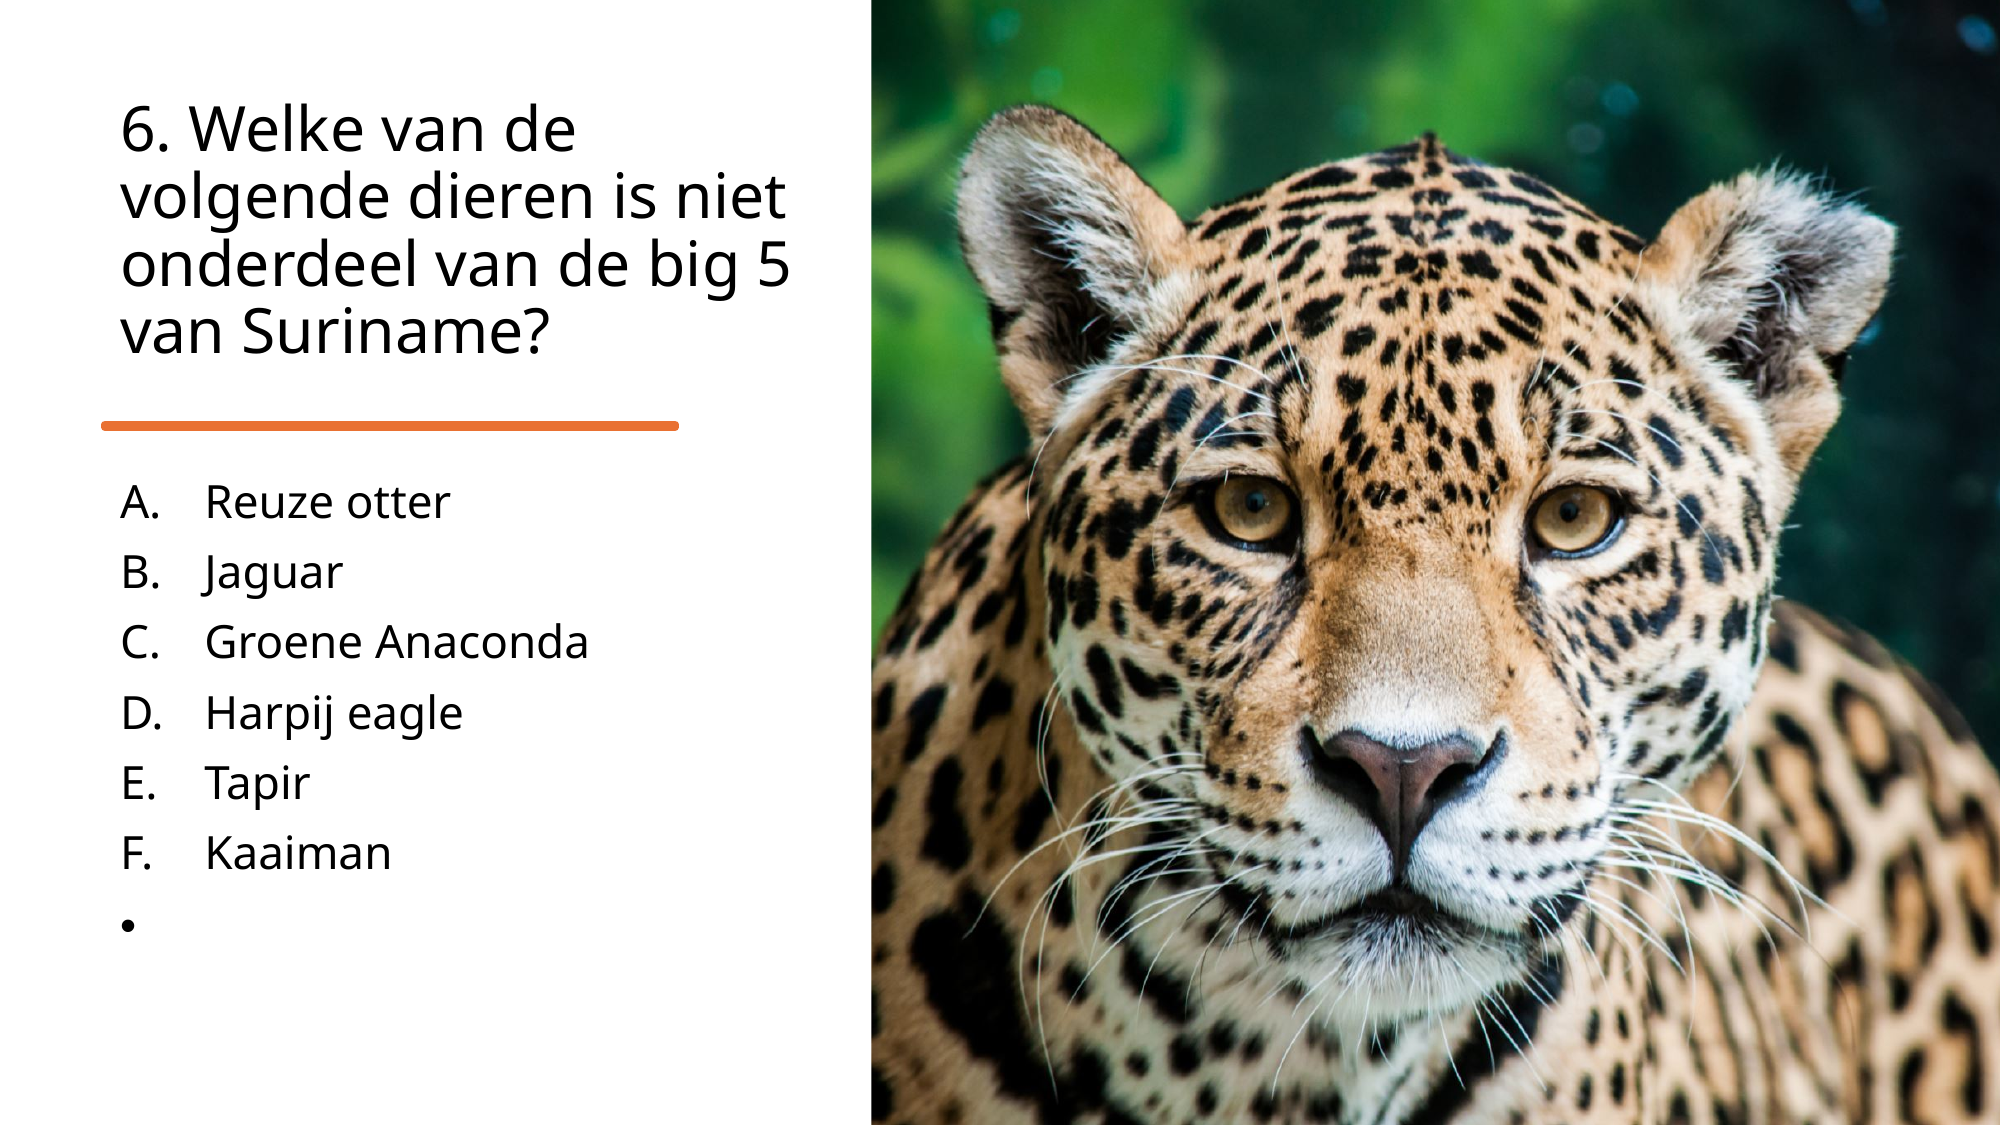

# 6. Welke van de volgende dieren is niet onderdeel van de big 5 van Suriname?
Reuze otter
Jaguar
Groene Anaconda
Harpij eagle
Tapir
Kaaiman